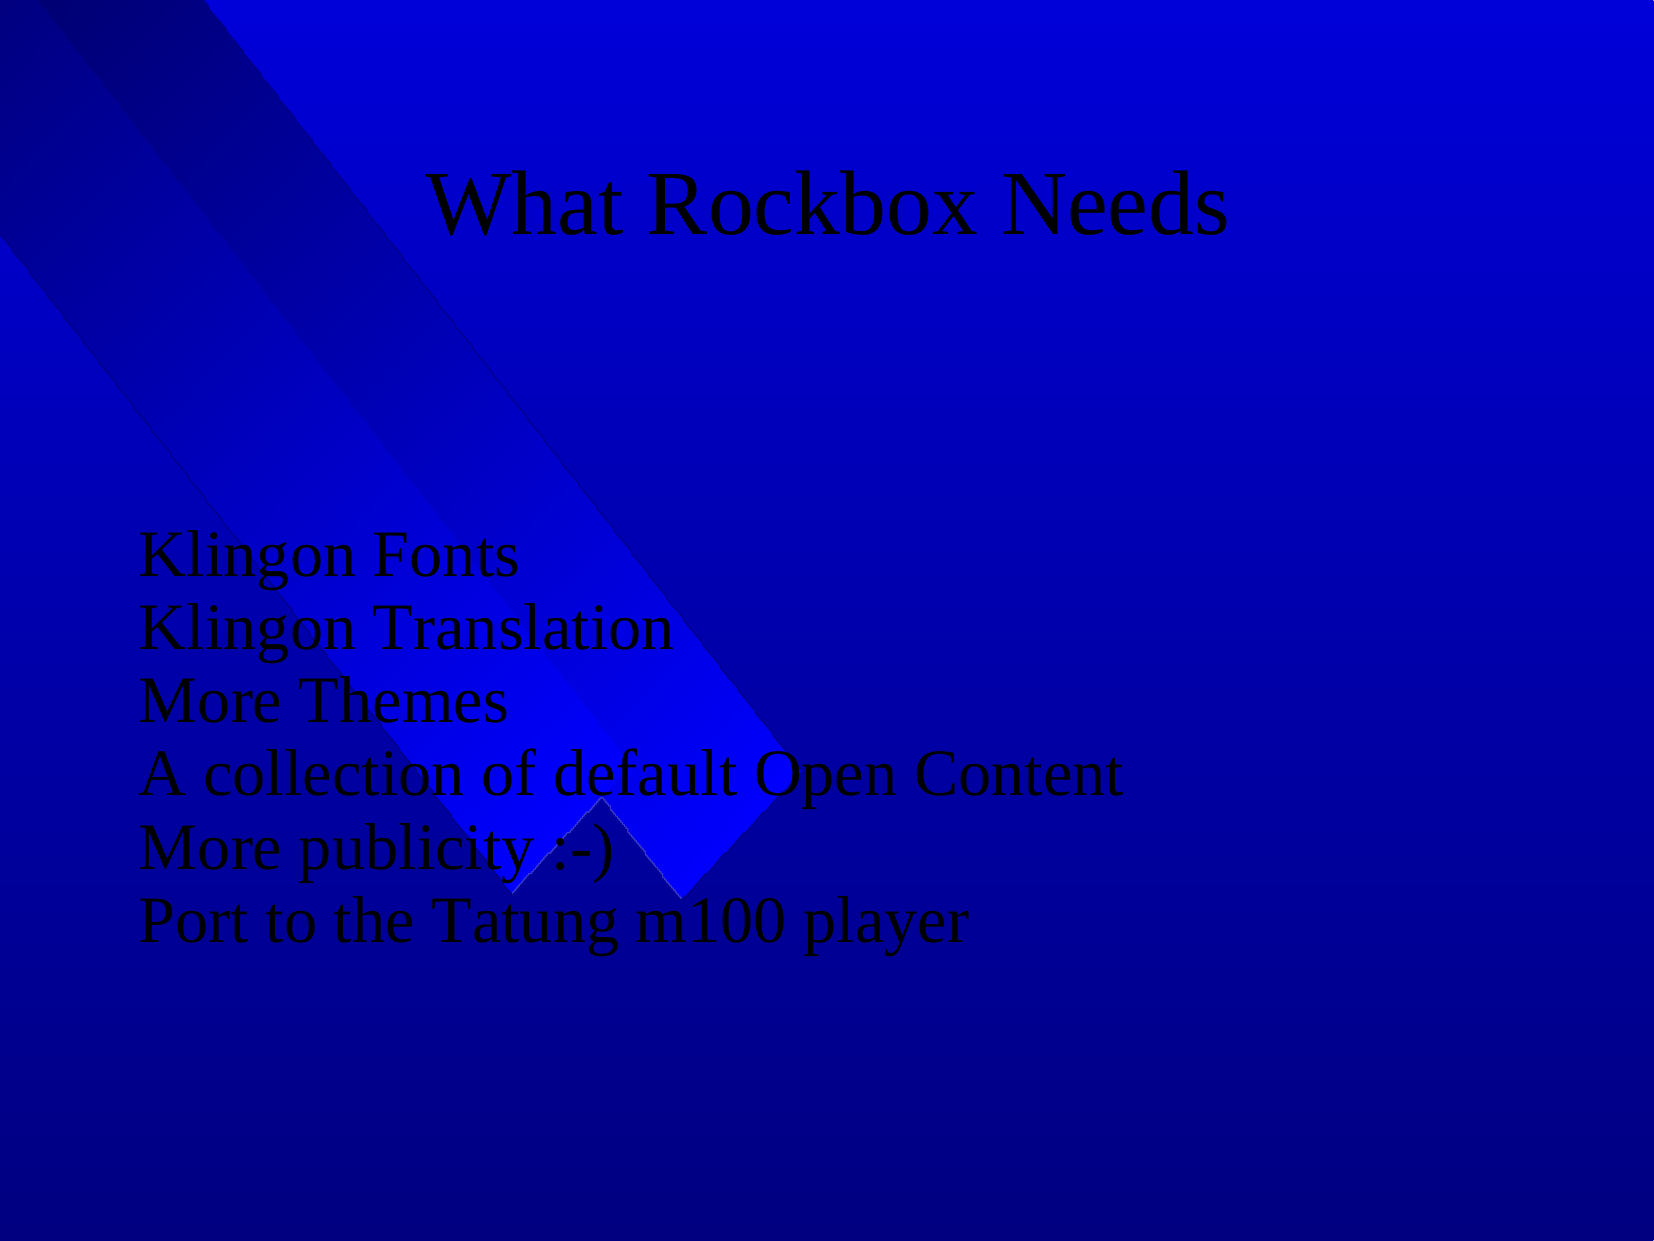

# What Rockbox Needs
 Klingon Fonts
 Klingon Translation
 More Themes
 A collection of default Open Content
 More publicity :-)
 Port to the Tatung m100 player